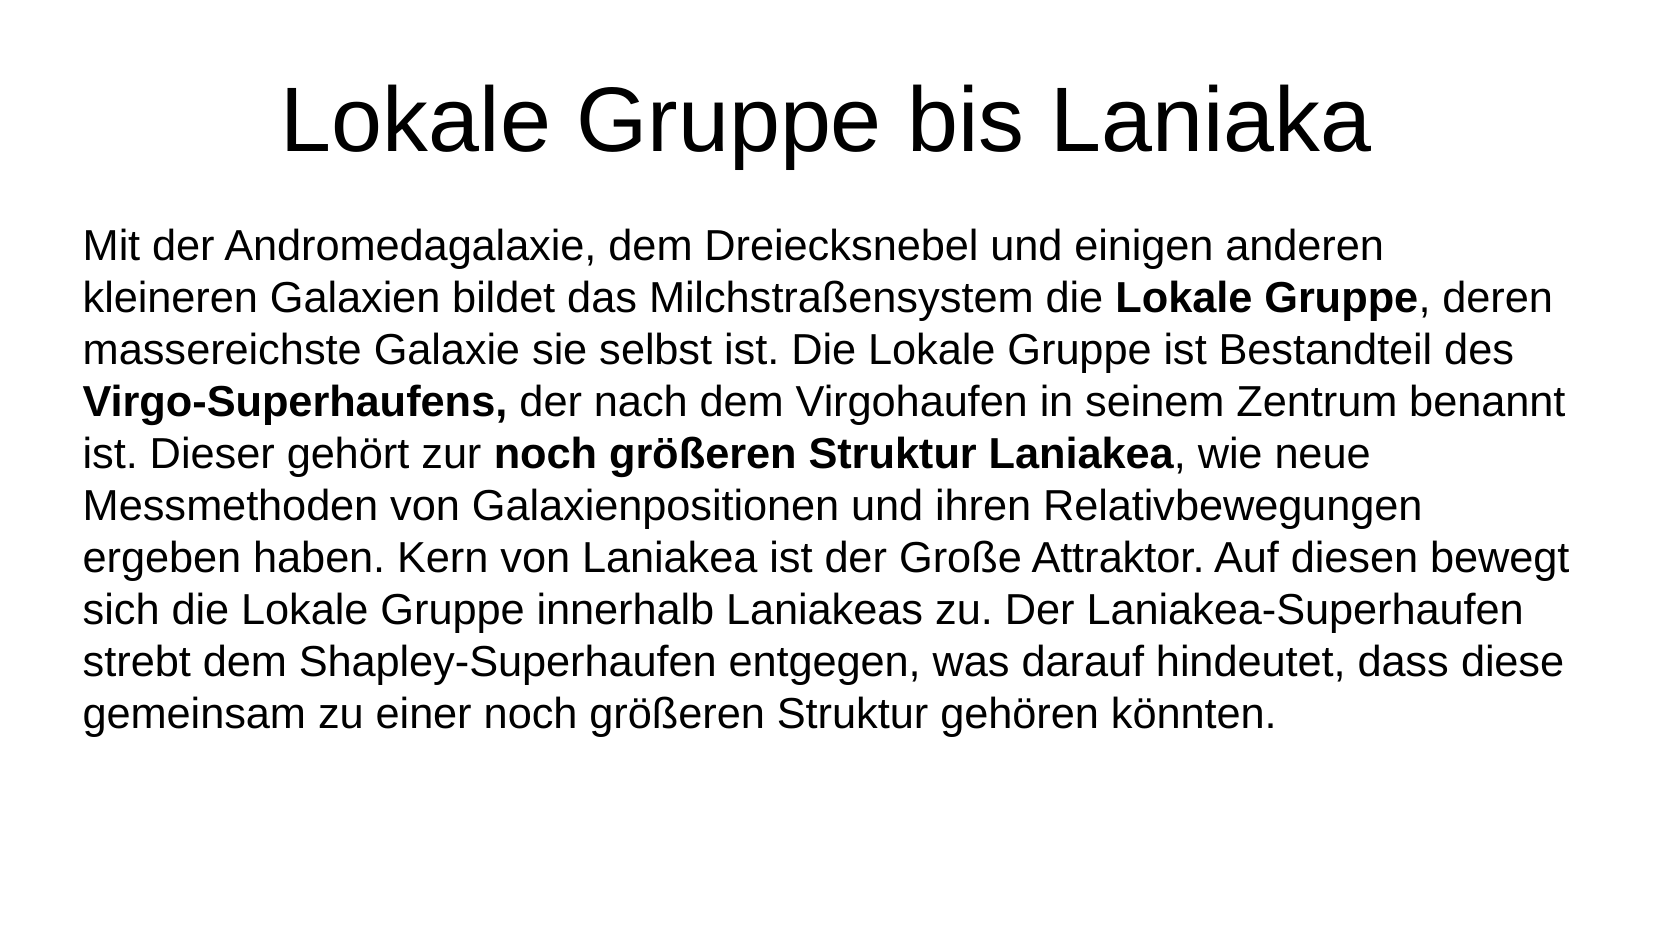

Lokale Gruppe bis Laniaka
Mit der Andromedagalaxie, dem Dreiecksnebel und einigen anderen kleineren Galaxien bildet das Milchstraßensystem die Lokale Gruppe, deren massereichste Galaxie sie selbst ist. Die Lokale Gruppe ist Bestandteil des Virgo-Superhaufens, der nach dem Virgohaufen in seinem Zentrum benannt ist. Dieser gehört zur noch größeren Struktur Laniakea, wie neue Messmethoden von Galaxienpositionen und ihren Relativbewegungen ergeben haben. Kern von Laniakea ist der Große Attraktor. Auf diesen bewegt sich die Lokale Gruppe innerhalb Laniakeas zu. Der Laniakea-Superhaufen strebt dem Shapley-Superhaufen entgegen, was darauf hindeutet, dass diese gemeinsam zu einer noch größeren Struktur gehören könnten.